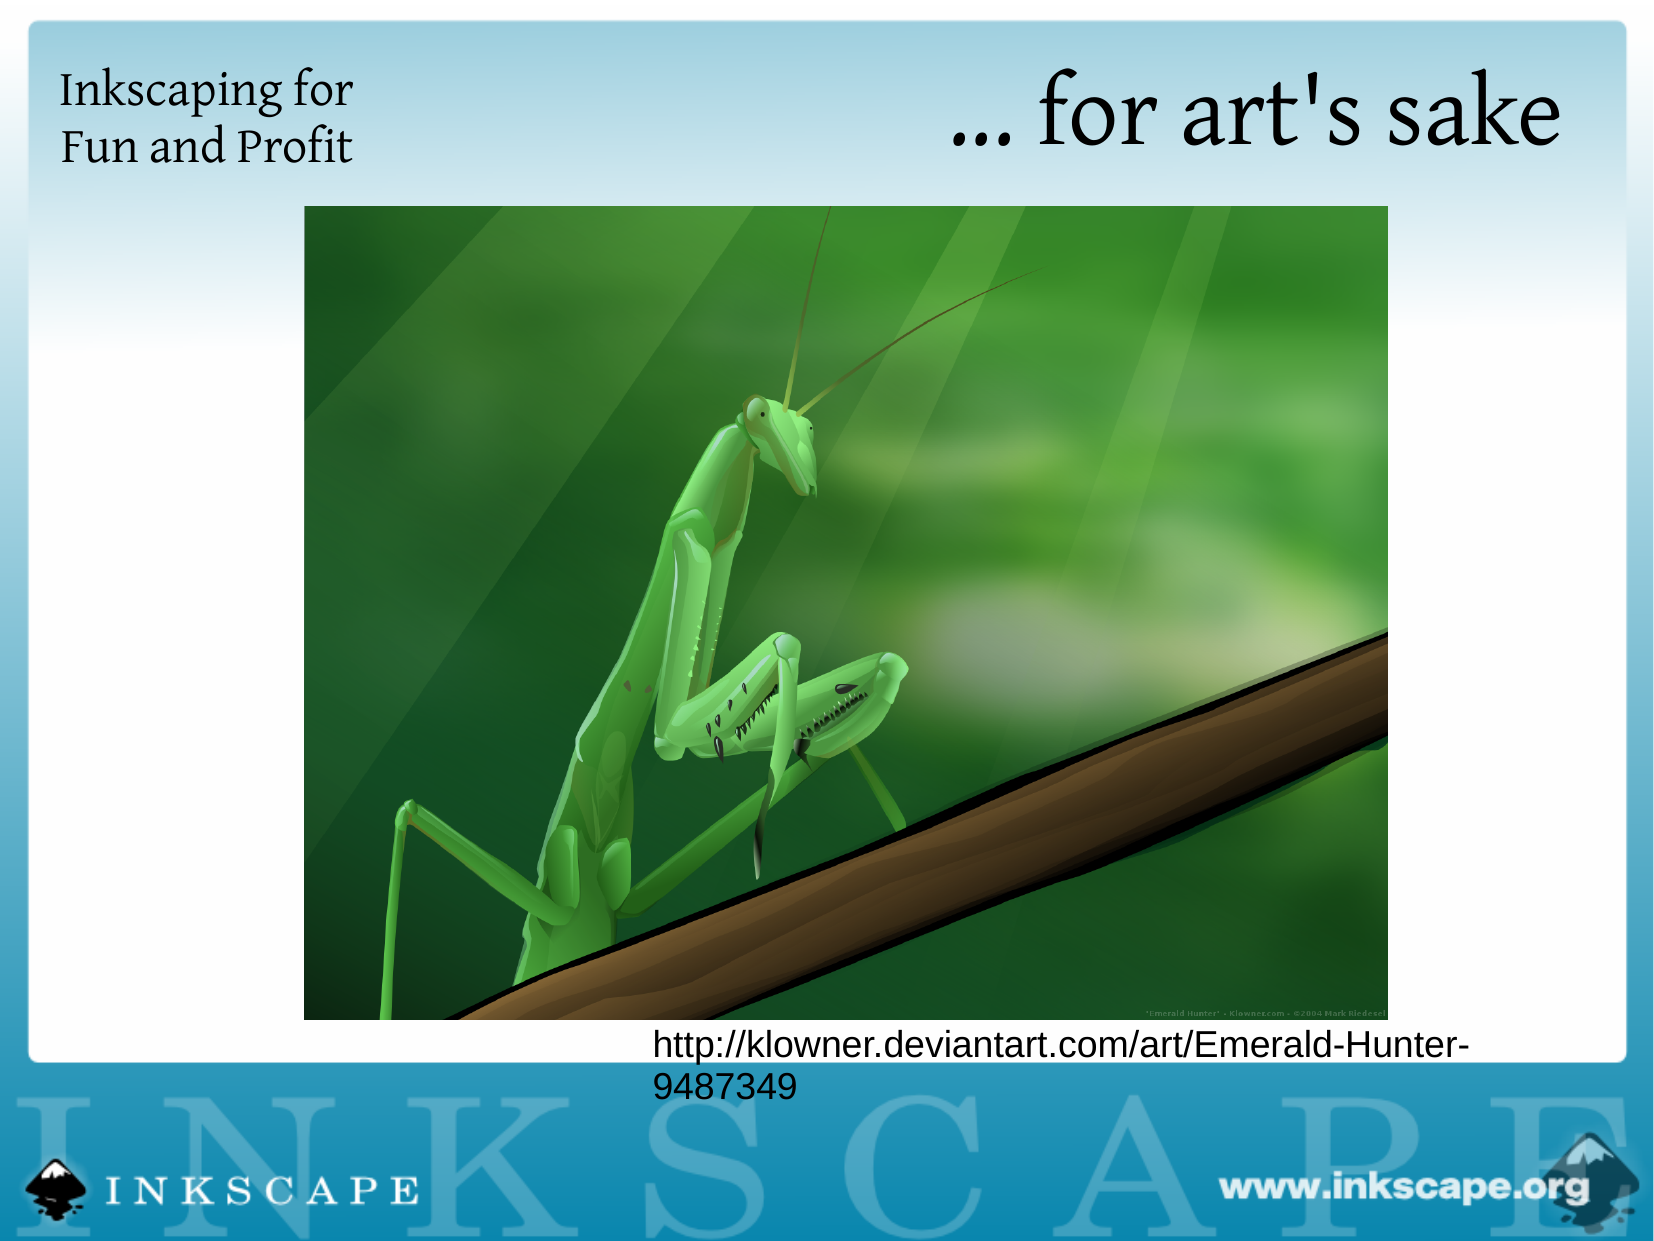

# ... for art's sake
Inkscaping for
Fun and Profit
http://klowner.deviantart.com/art/Emerald-Hunter-9487349